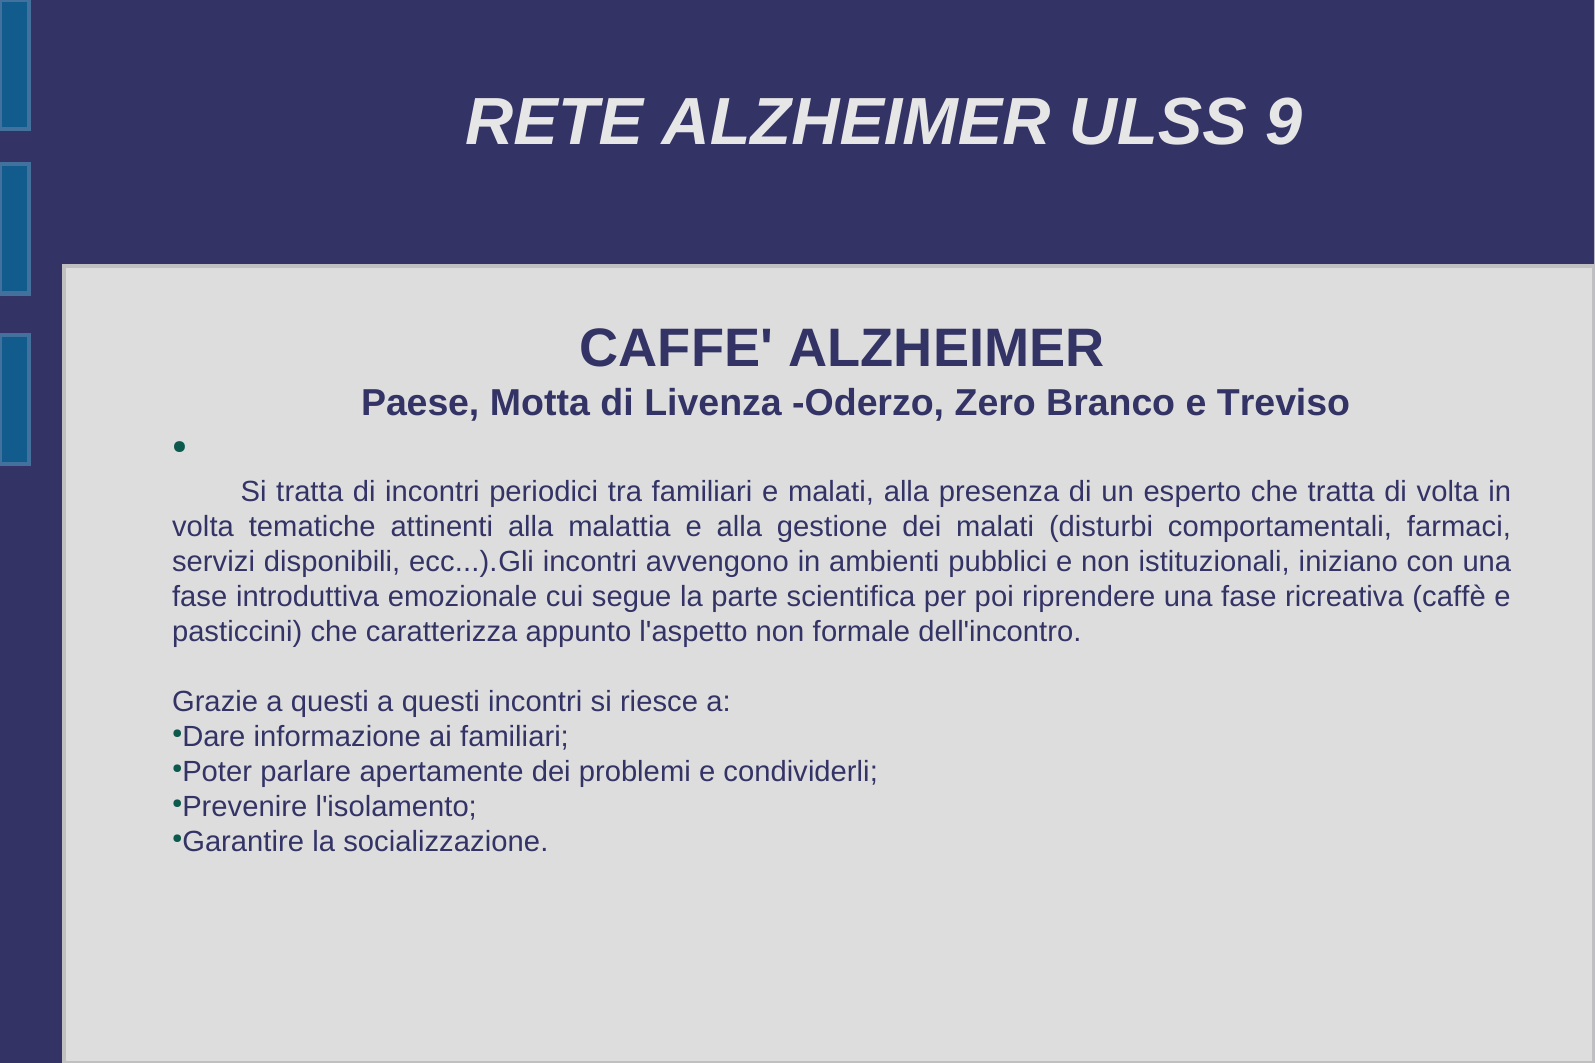

# RETE ALZHEIMER ULSS 9
CAFFE' ALZHEIMER
 Paese, Motta di Livenza -Oderzo, Zero Branco e Treviso
 Si tratta di incontri periodici tra familiari e malati, alla presenza di un esperto che tratta di volta in volta tematiche attinenti alla malattia e alla gestione dei malati (disturbi comportamentali, farmaci, servizi disponibili, ecc...).Gli incontri avvengono in ambienti pubblici e non istituzionali, iniziano con una fase introduttiva emozionale cui segue la parte scientifica per poi riprendere una fase ricreativa (caffè e pasticcini) che caratterizza appunto l'aspetto non formale dell'incontro.
Grazie a questi a questi incontri si riesce a:
Dare informazione ai familiari;
Poter parlare apertamente dei problemi e condividerli;
Prevenire l'isolamento;
Garantire la socializzazione.